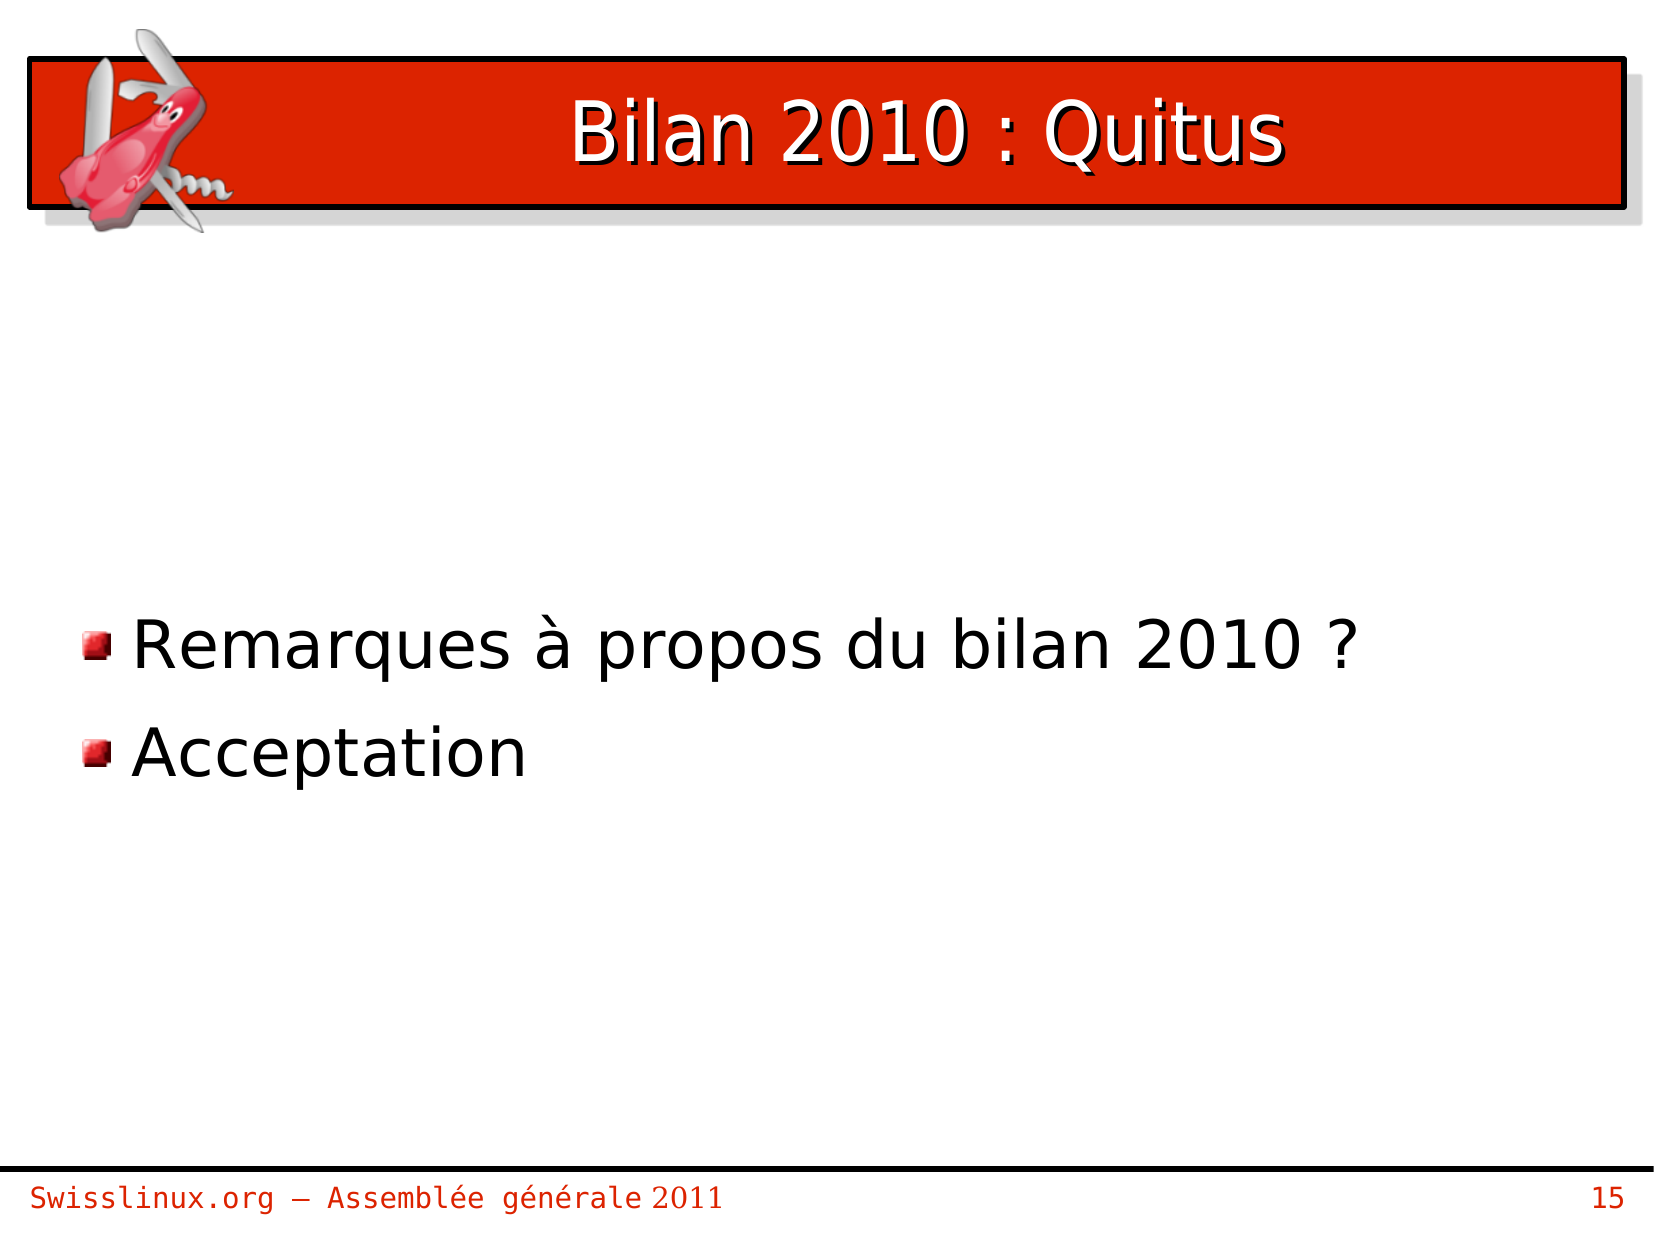

# Bilan 2010 : Quitus
 Remarques à propos du bilan 2010 ?
 Acceptation
26 Janvier 2007
15